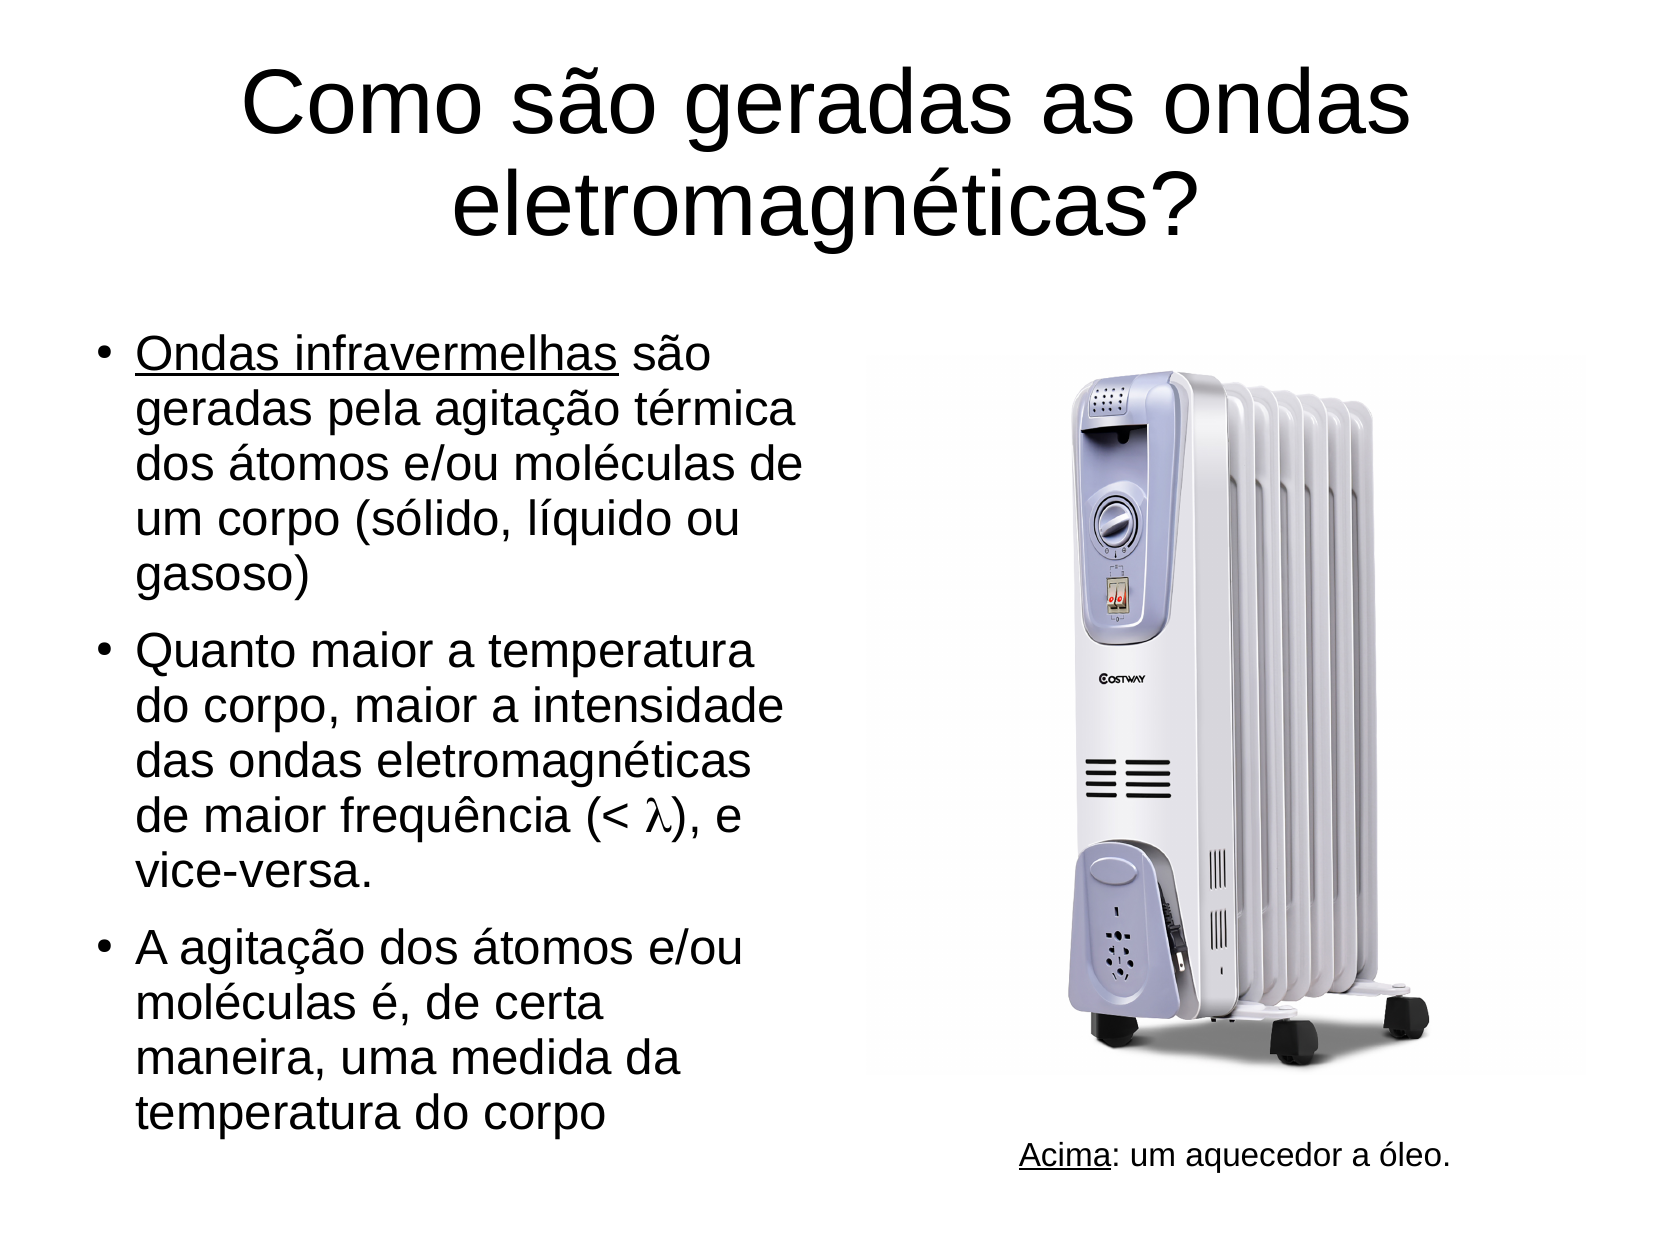

# Como são geradas as ondas eletromagnéticas?
Ondas infravermelhas são geradas pela agitação térmica dos átomos e/ou moléculas de um corpo (sólido, líquido ou gasoso)
Quanto maior a temperatura do corpo, maior a intensidade das ondas eletromagnéticas de maior frequência (< l), e vice-versa.
A agitação dos átomos e/ou moléculas é, de certa maneira, uma medida da temperatura do corpo
Acima: um aquecedor a óleo.